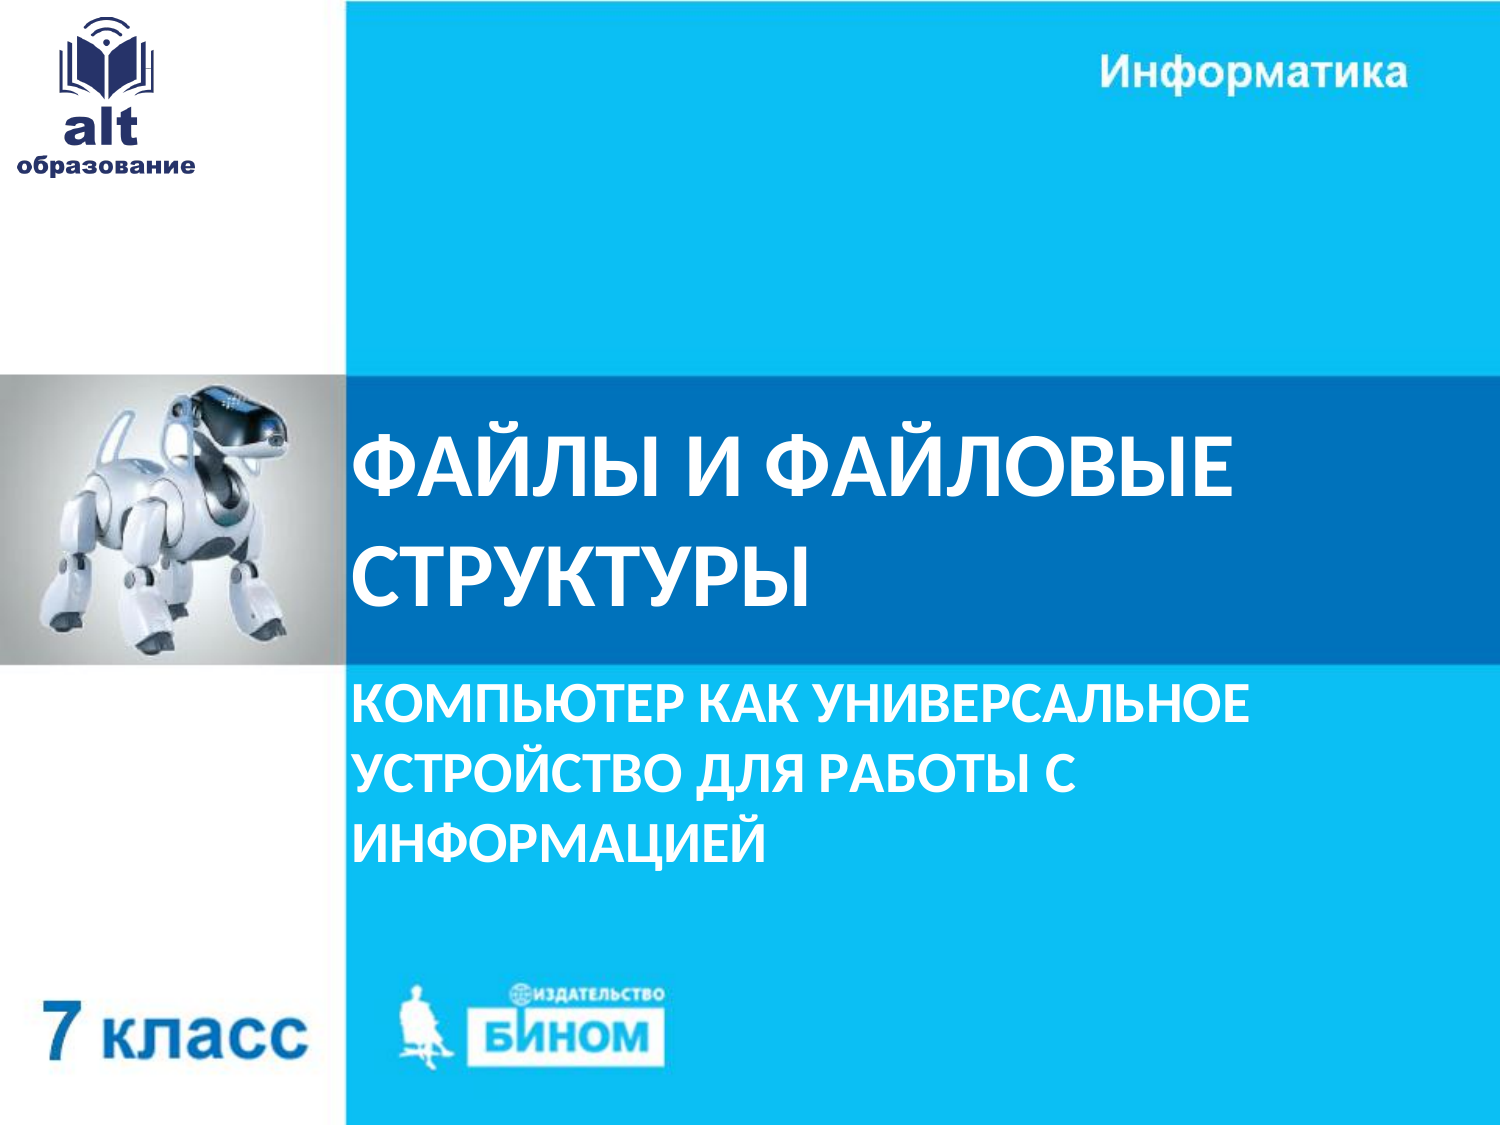

ФАЙЛЫ И ФАЙЛОВЫЕ СТРУКТУРЫ
КОМПЬЮТЕР КАК УНИВЕРСАЛЬНОЕ УСТРОЙСТВО ДЛЯ РАБОТЫ С ИНФОРМАЦИЕЙ